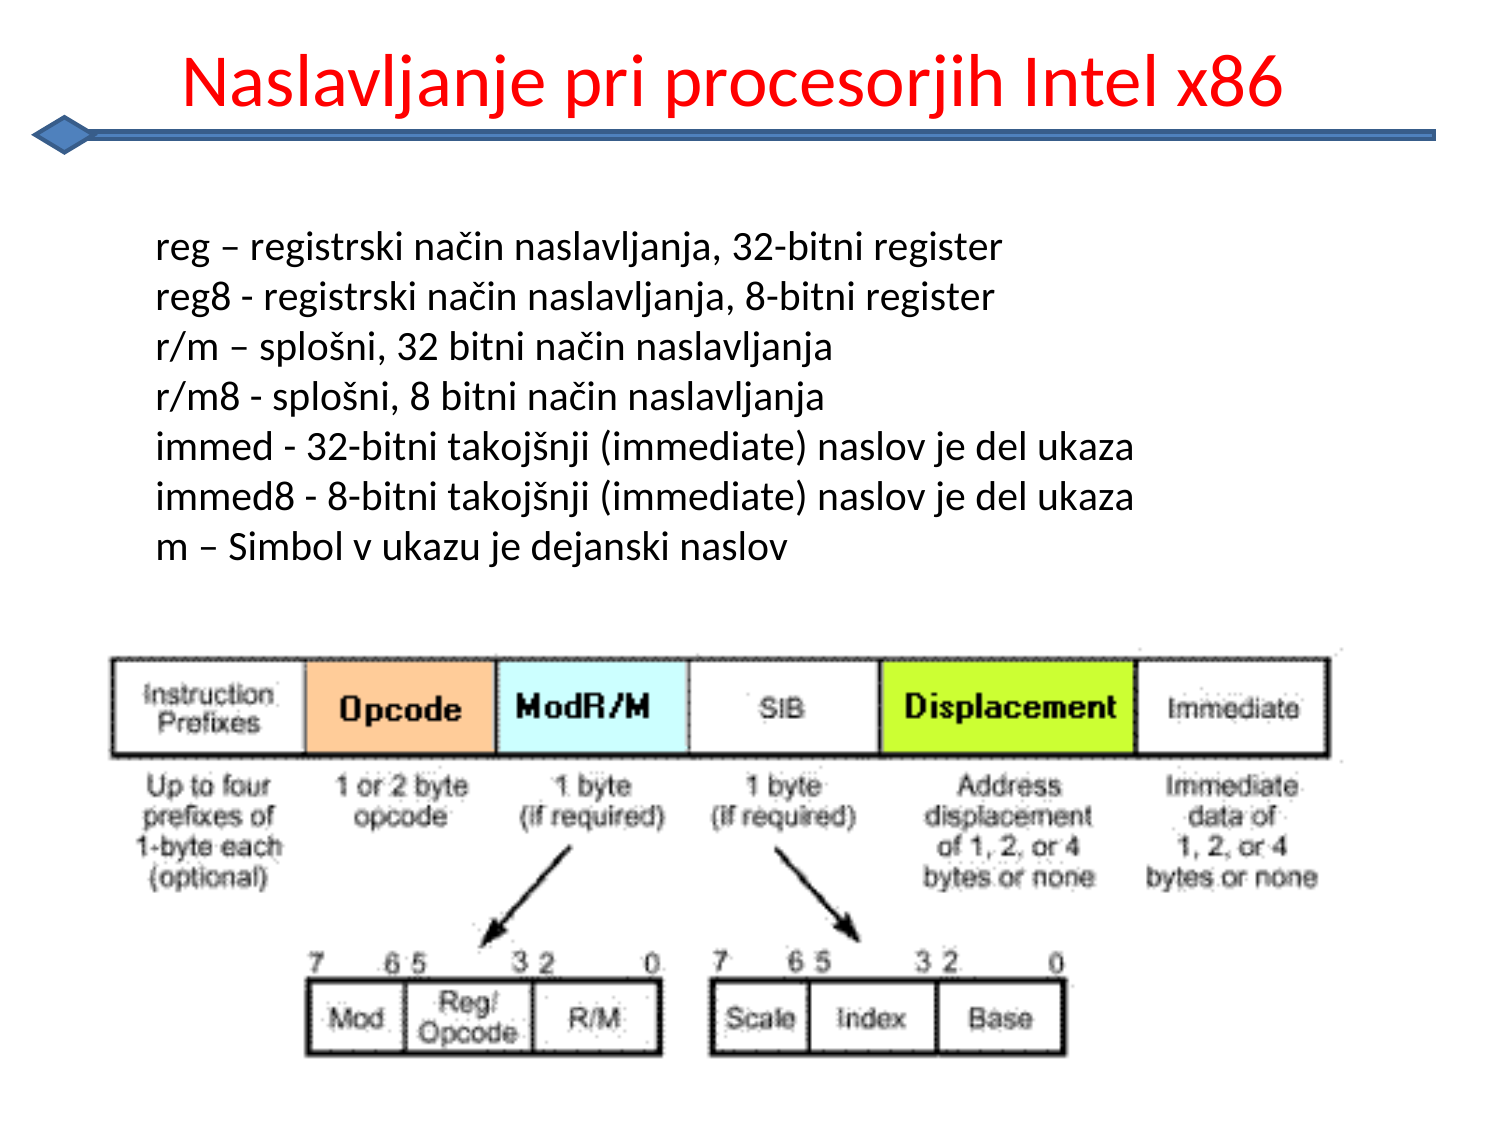

# Naslavljanje pri procesorjih Intel x86
reg – registrski način naslavljanja, 32-bitni register
reg8 - registrski način naslavljanja, 8-bitni register
r/m – splošni, 32 bitni način naslavljanja
r/m8 - splošni, 8 bitni način naslavljanja
immed - 32-bitni takojšnji (immediate) naslov je del ukaza
immed8 - 8-bitni takojšnji (immediate) naslov je del ukaza
m – Simbol v ukazu je dejanski naslov